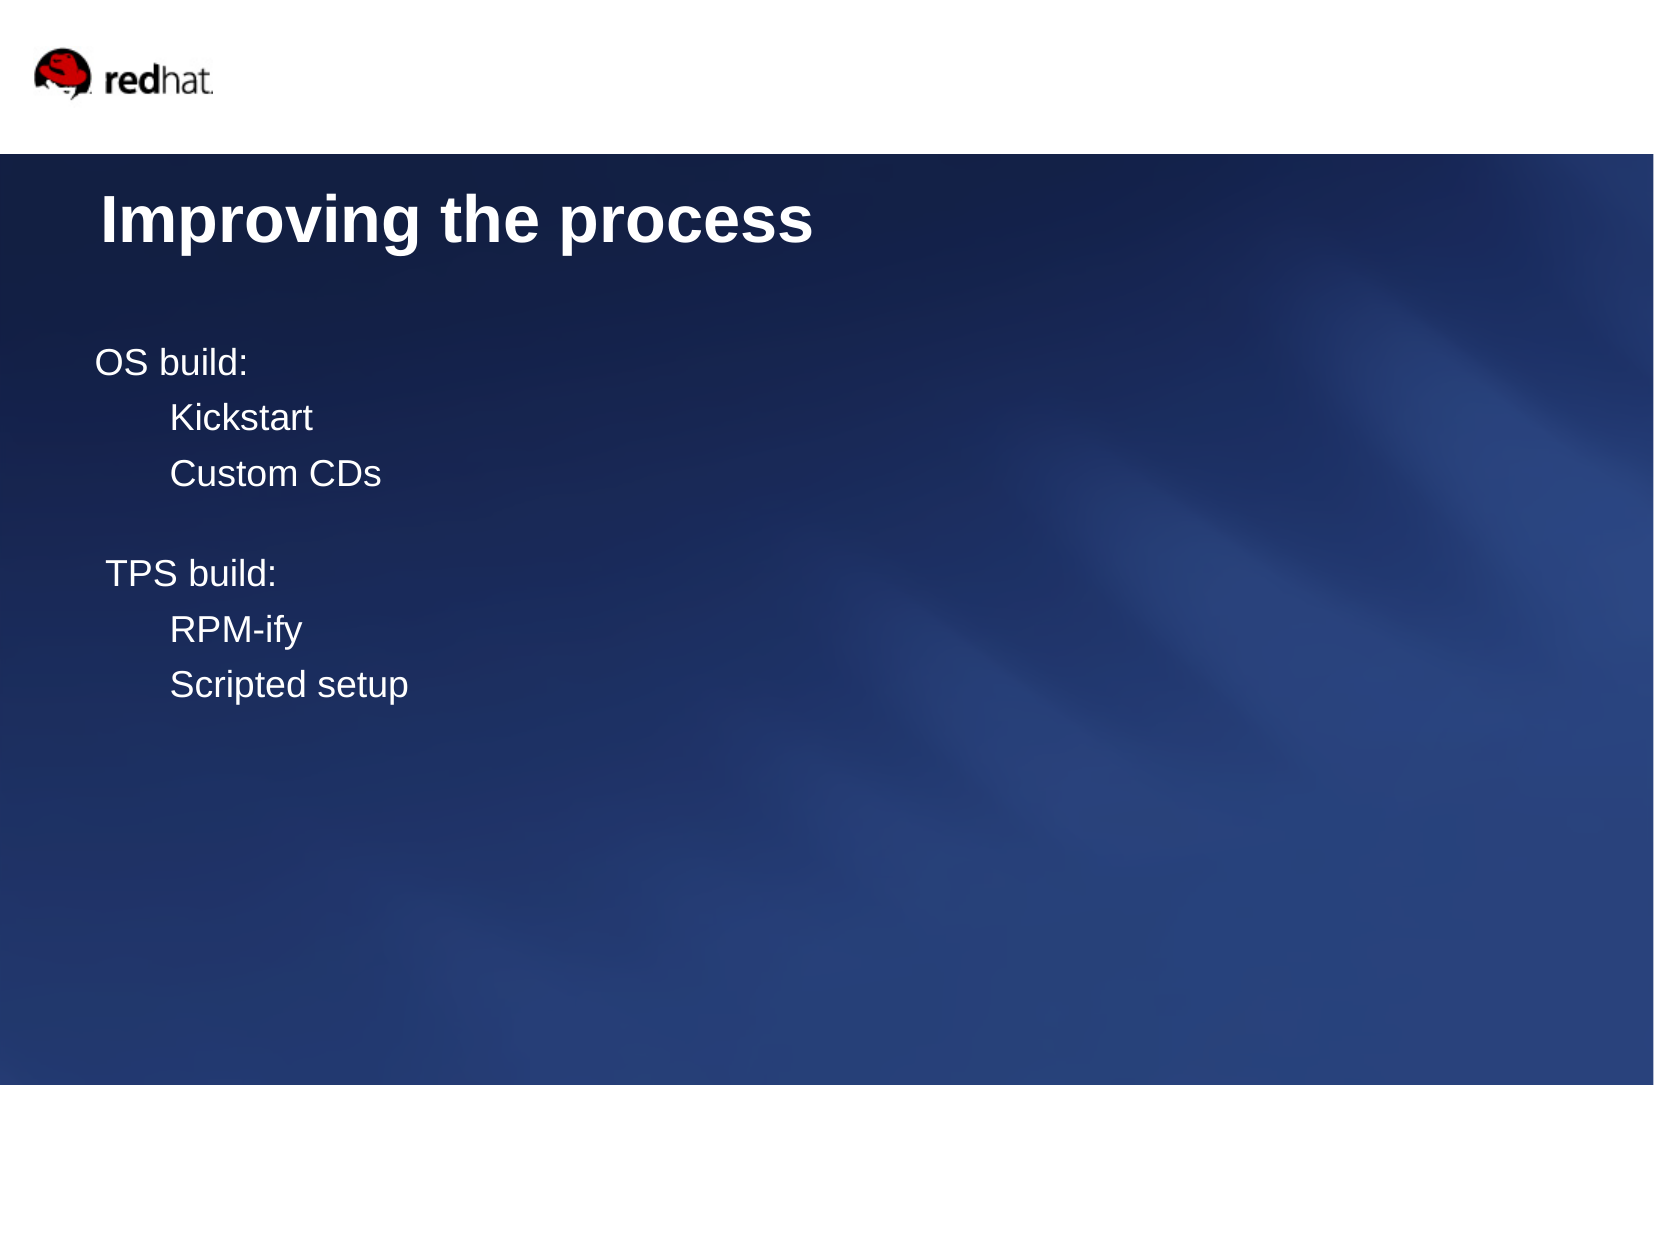

# Improving the process
OS build:
Kickstart
Custom CDs
 TPS build:
RPM-ify
Scripted setup